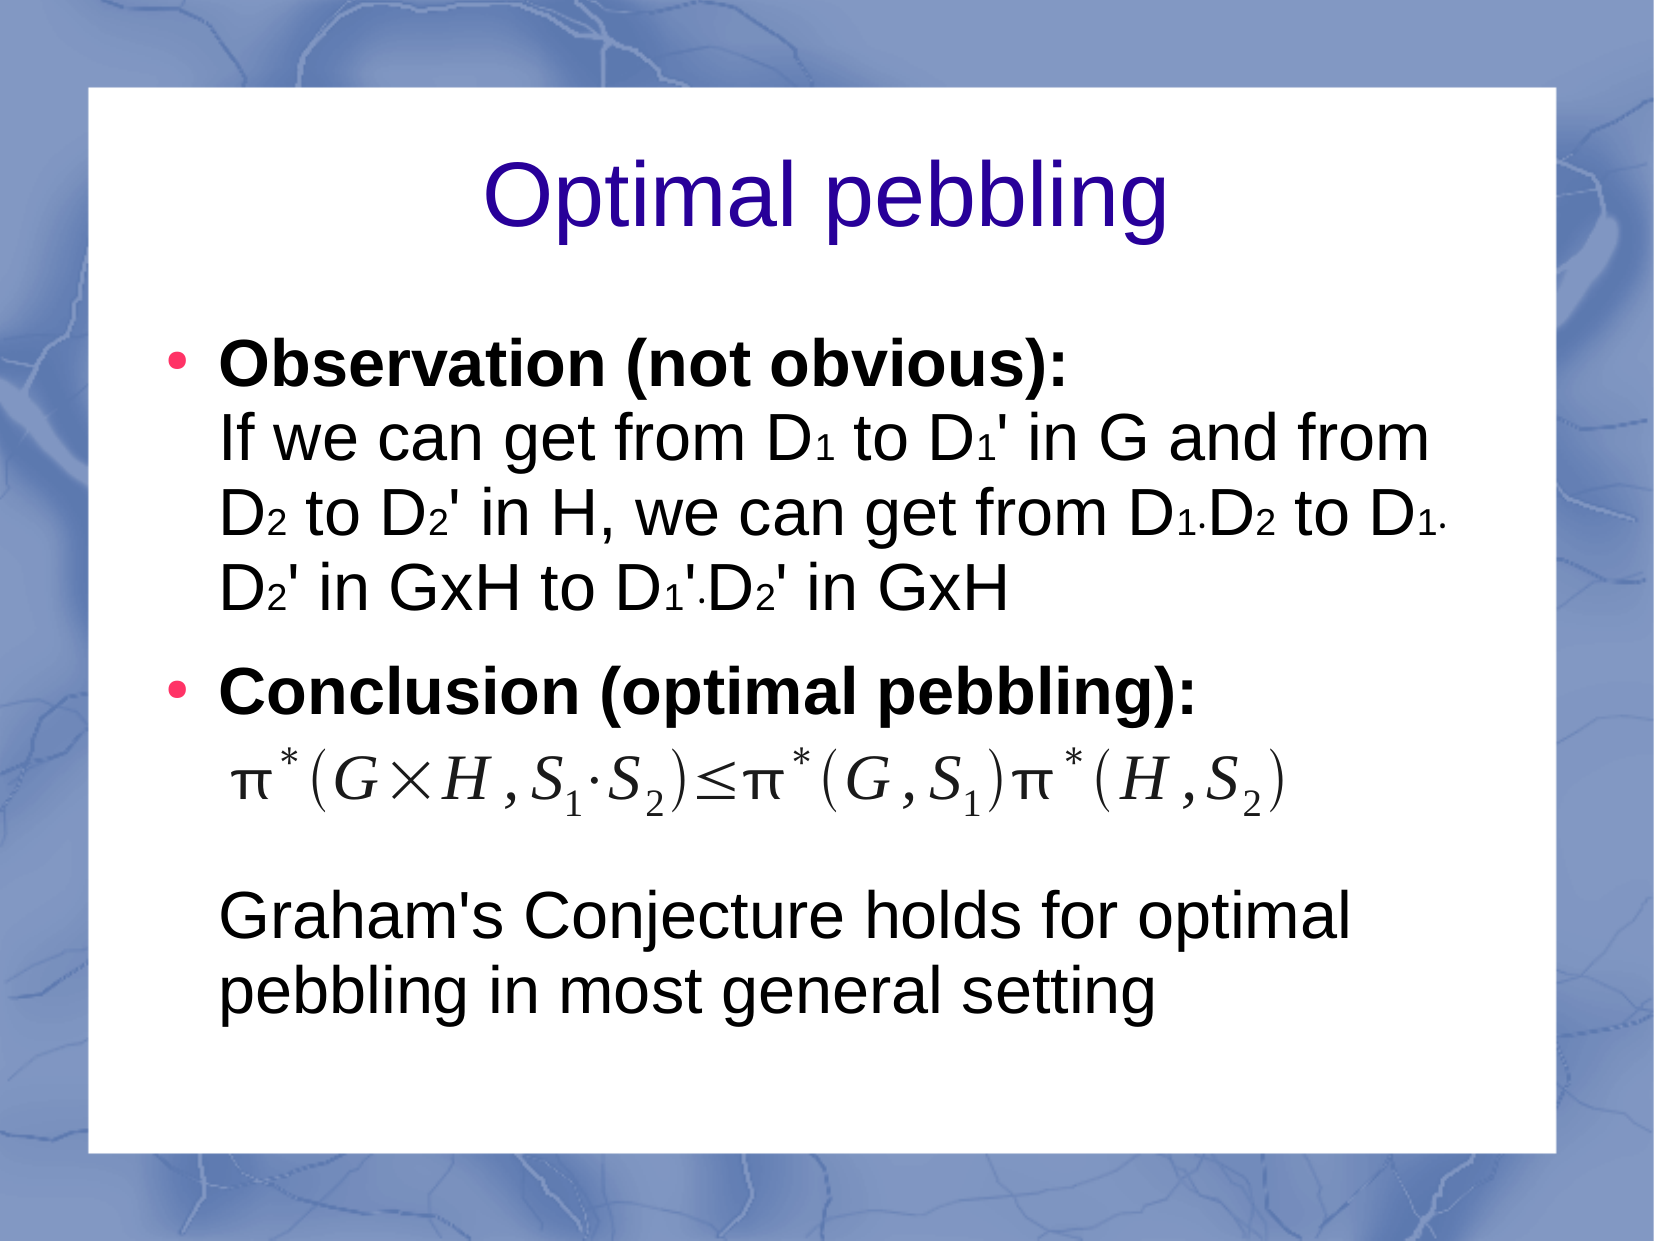

# Optimal pebbling
Observation (not obvious):
If we can get from D1 to D1' in G and from D2 to D2' in H, we can get from D1‧D2 to D1‧D2' in GxH to D1'‧D2' in GxH
Conclusion (optimal pebbling):
Graham's Conjecture holds for optimal pebbling in most general setting